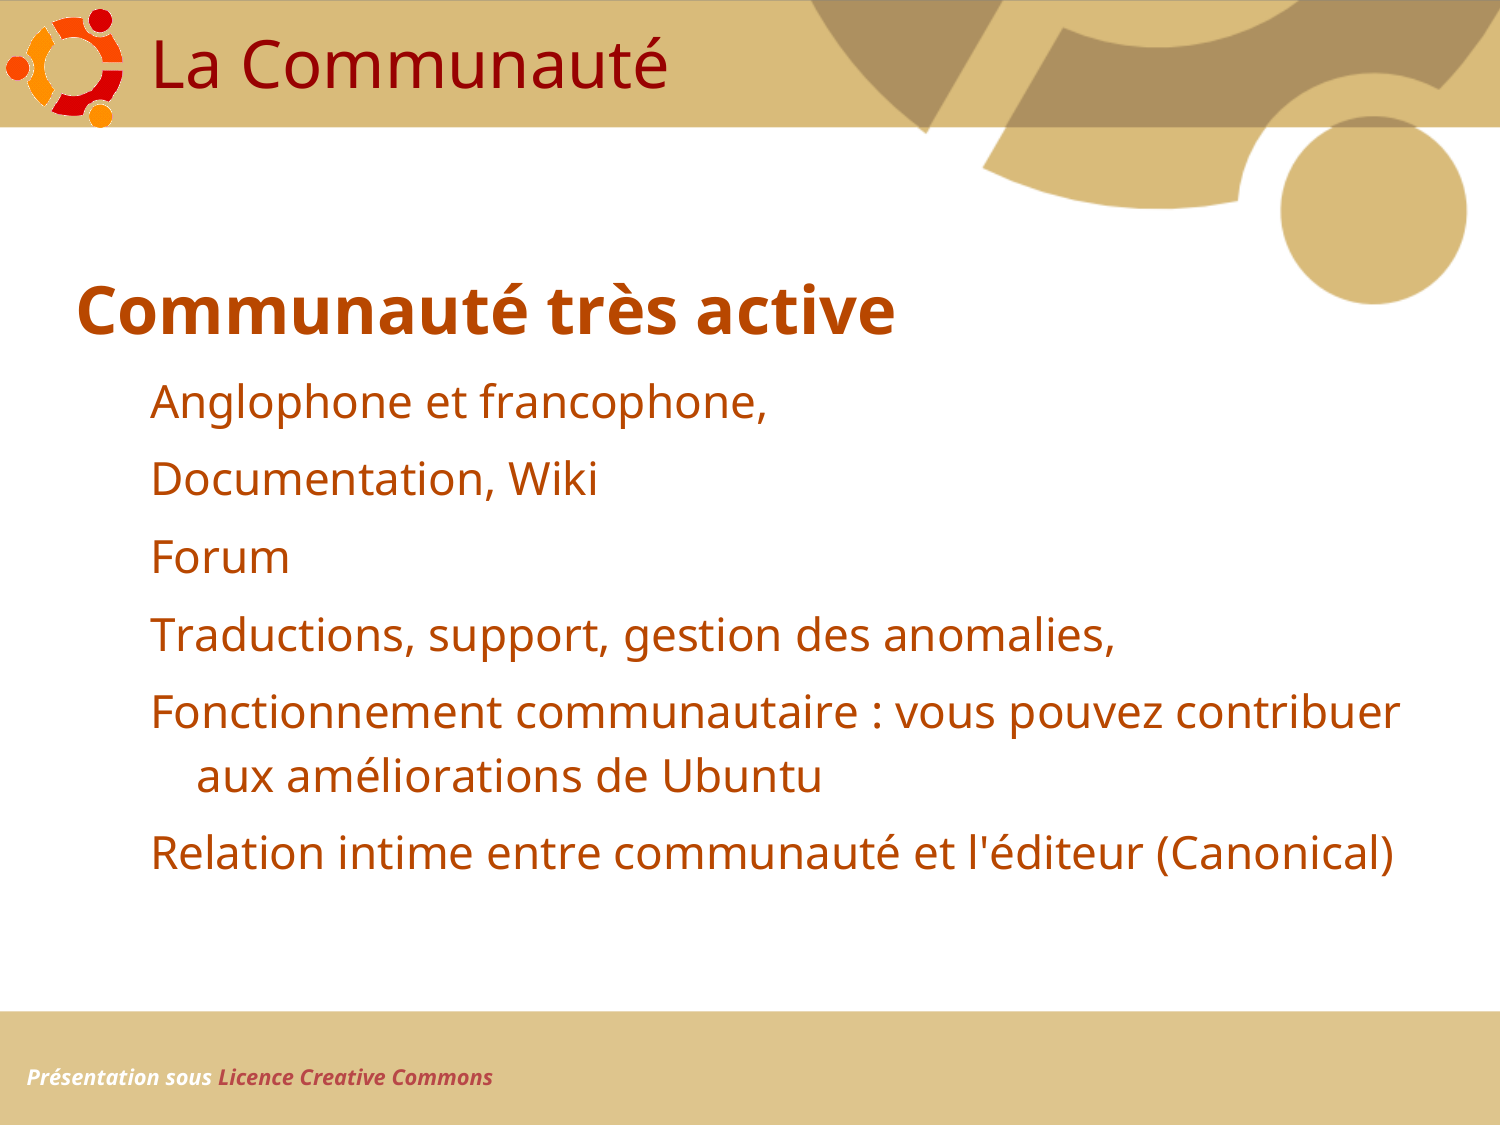

# La Communauté
Communauté très active
Anglophone et francophone,
Documentation, Wiki
Forum
Traductions, support, gestion des anomalies,
Fonctionnement communautaire : vous pouvez contribuer aux améliorations de Ubuntu
Relation intime entre communauté et l'éditeur (Canonical)